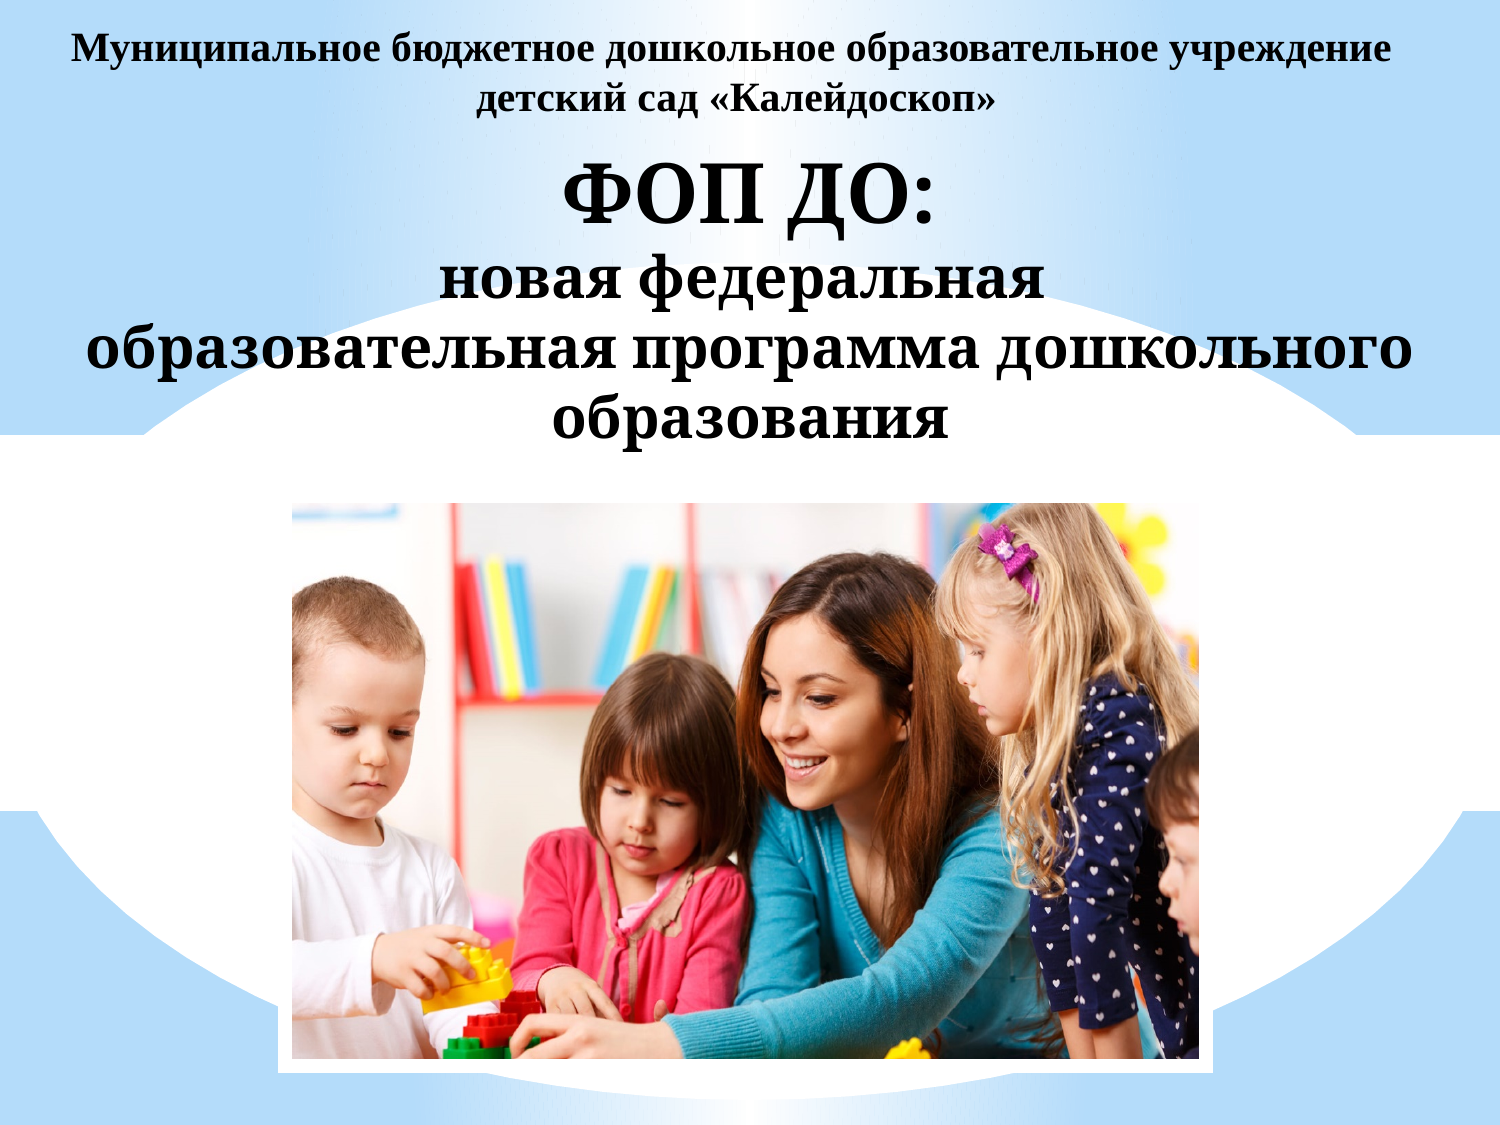

Муниципальное бюджетное дошкольное образовательное учреждение
детский сад «Калейдоскоп»
ФОП ДО:
новая федеральная
образовательная программа дошкольного образования